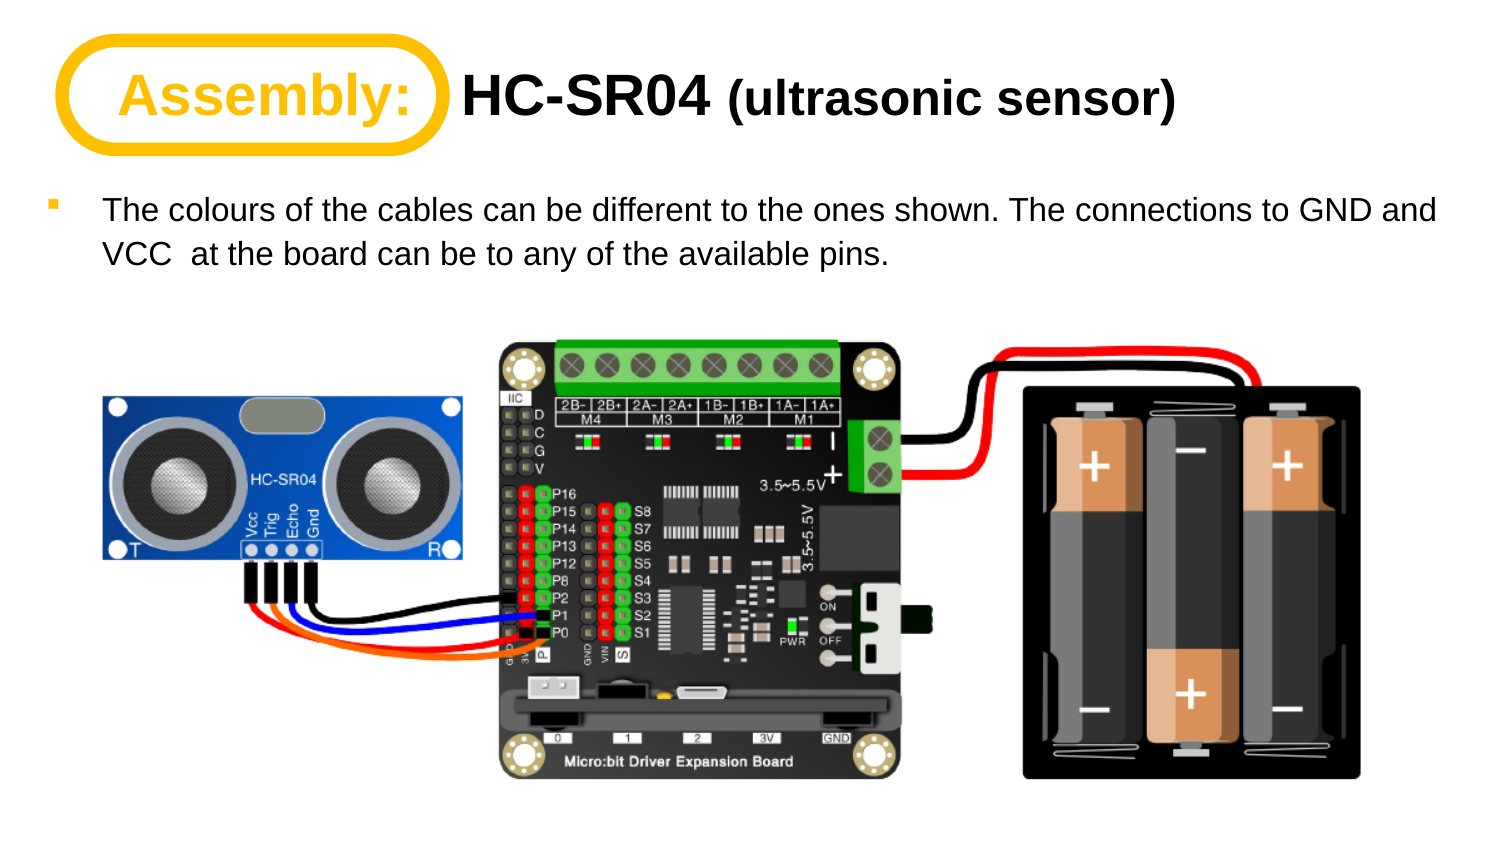

# Assembly: HC-SR04 (ultrasonic sensor)
The colours of the cables can be different to the ones shown. The connections to GND and VCC at the board can be to any of the available pins.